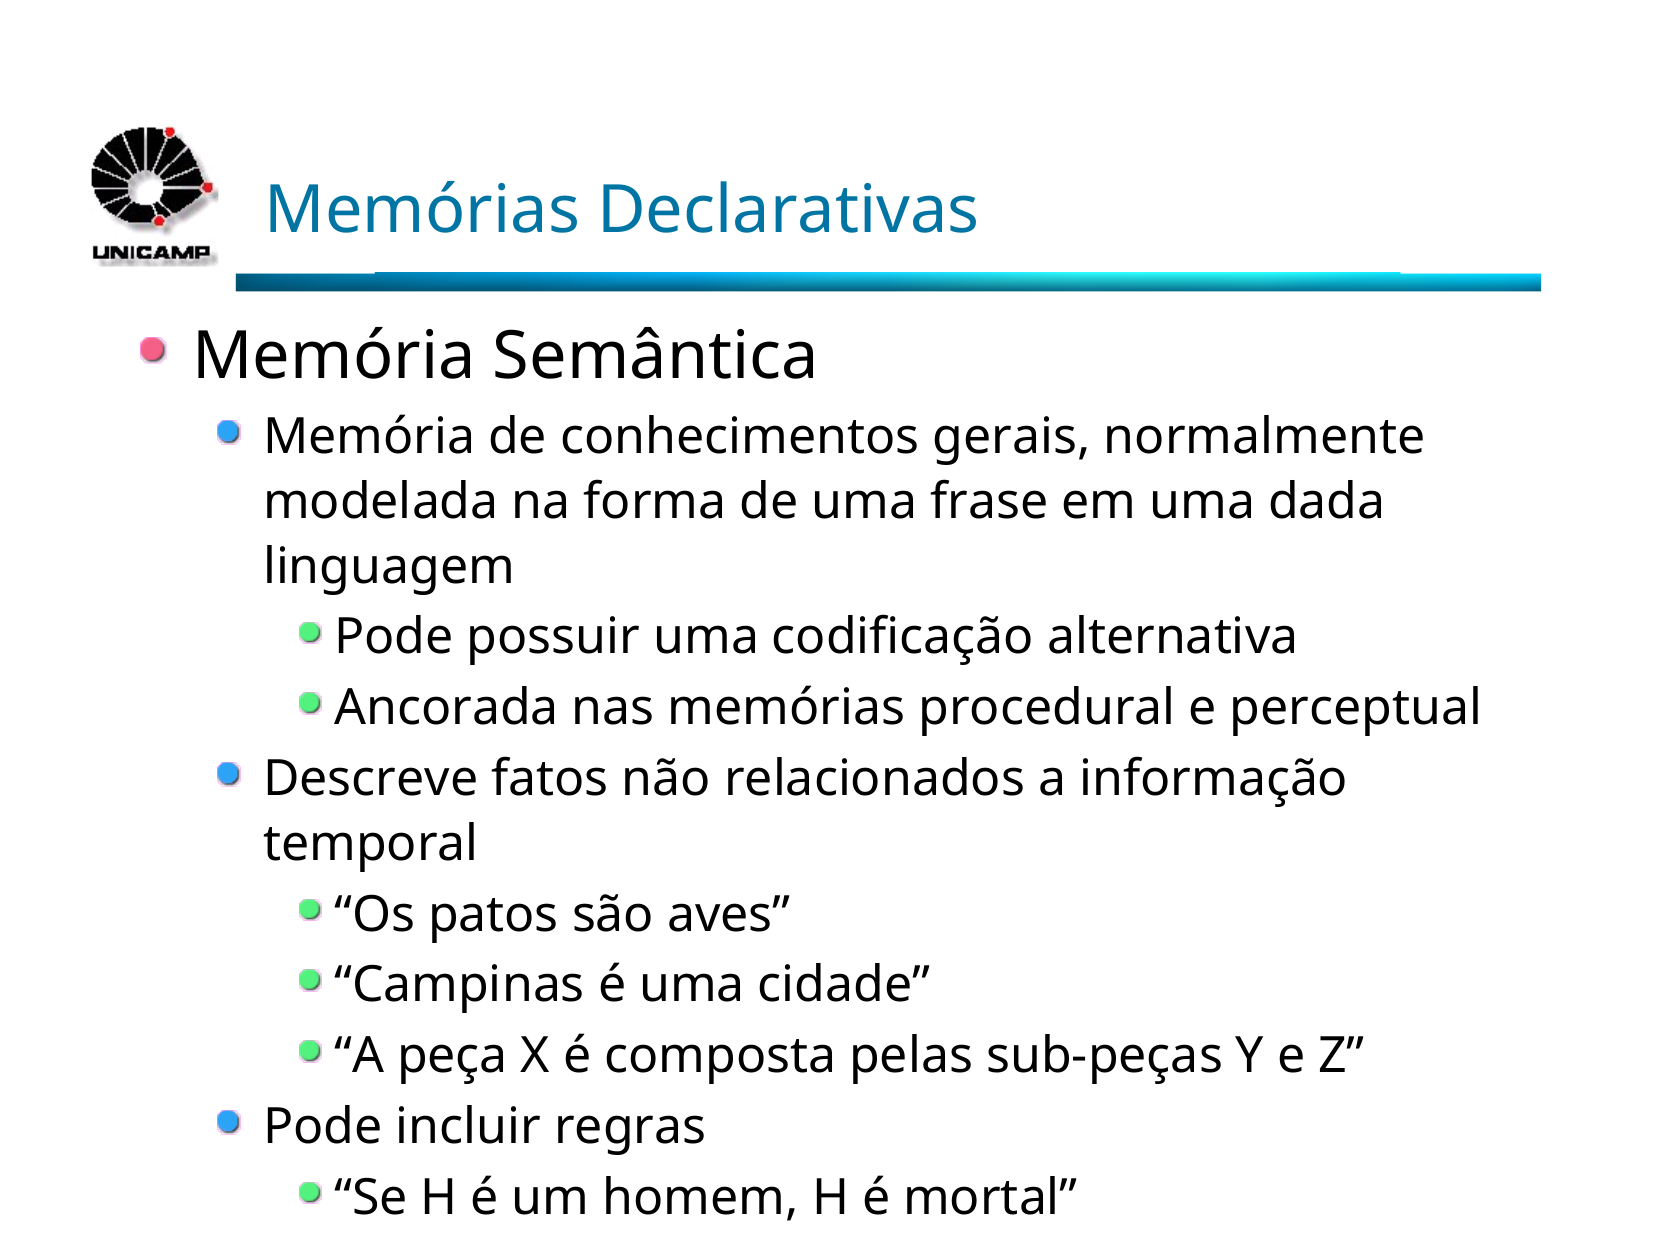

# Memórias Declarativas
Memória Semântica
Memória de conhecimentos gerais, normalmente modelada na forma de uma frase em uma dada linguagem
Pode possuir uma codificação alternativa
Ancorada nas memórias procedural e perceptual
Descreve fatos não relacionados a informação temporal
“Os patos são aves”
“Campinas é uma cidade”
“A peça X é composta pelas sub-peças Y e Z”
Pode incluir regras
“Se H é um homem, H é mortal”
“Se a peça P está defeituosa, a situação é crítica”